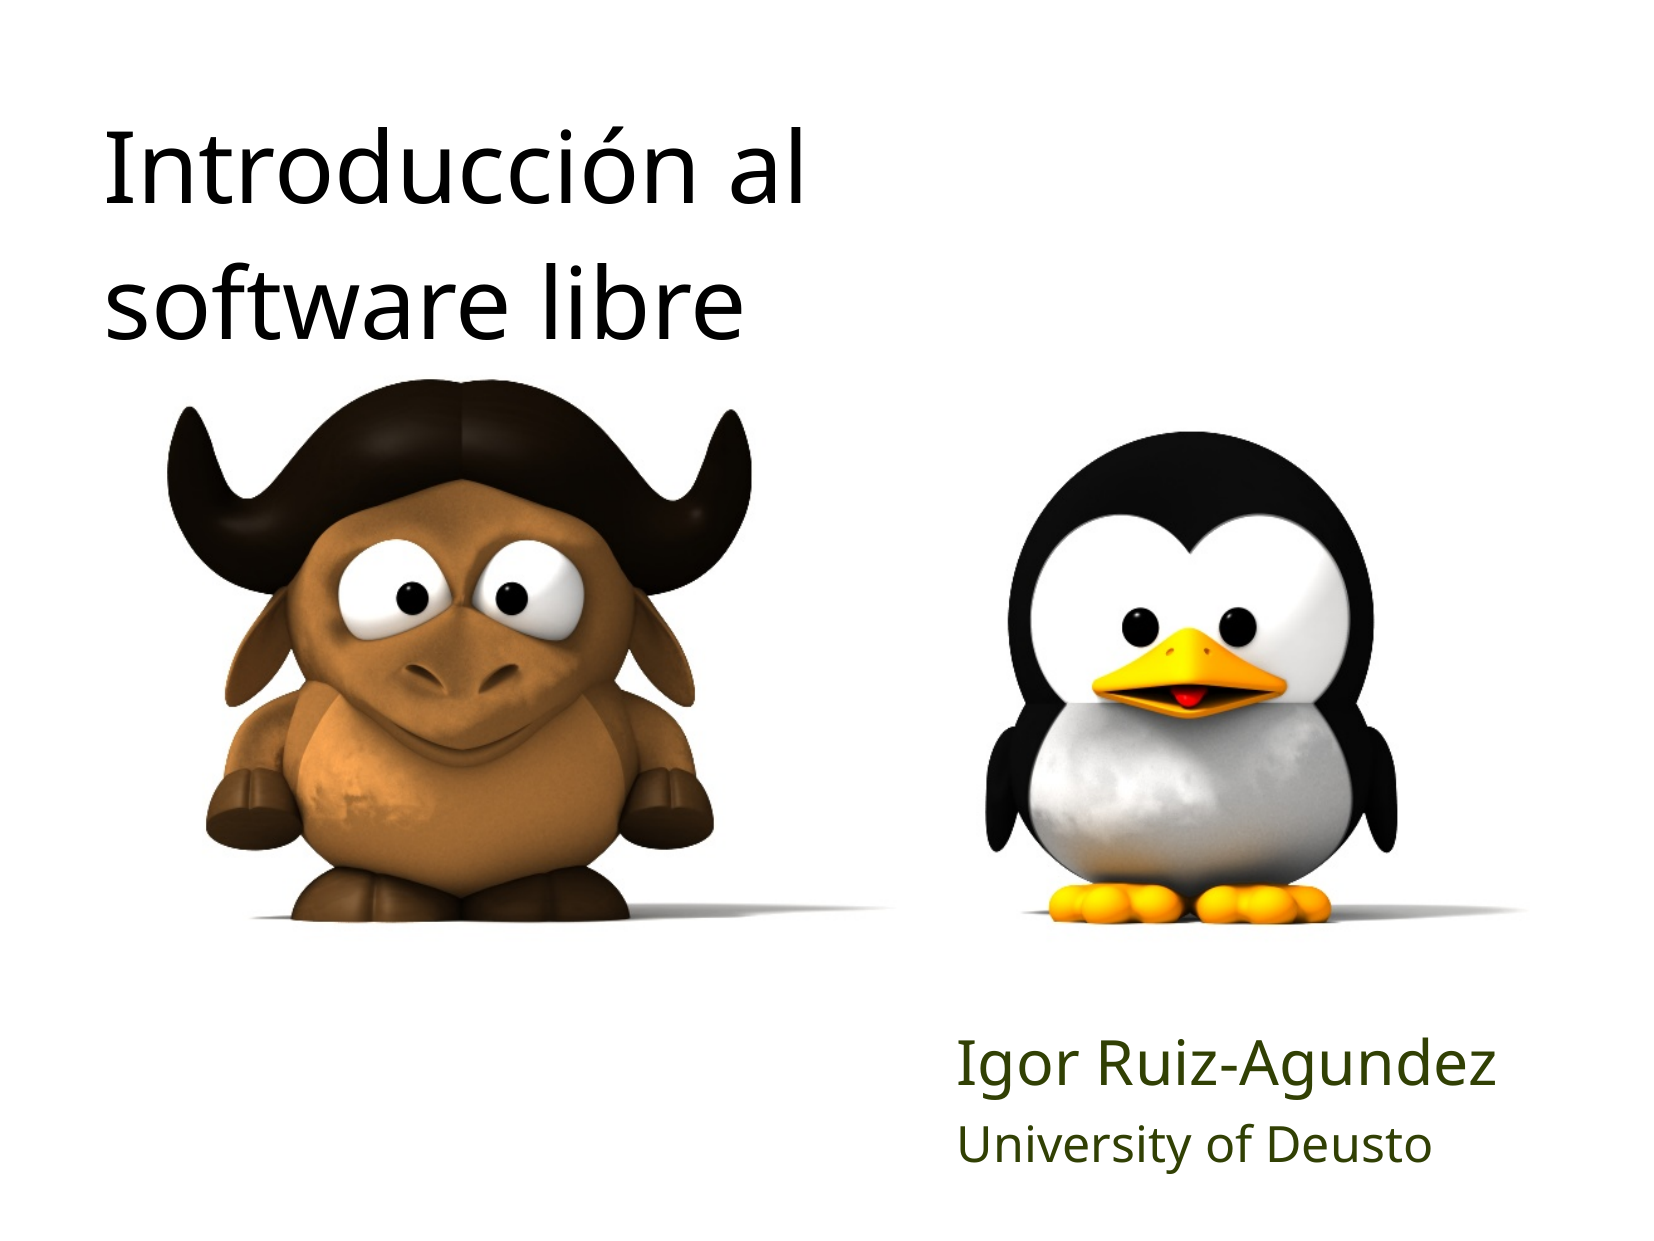

Introducción al
software libre
Igor Ruiz-Agundez
University of Deusto